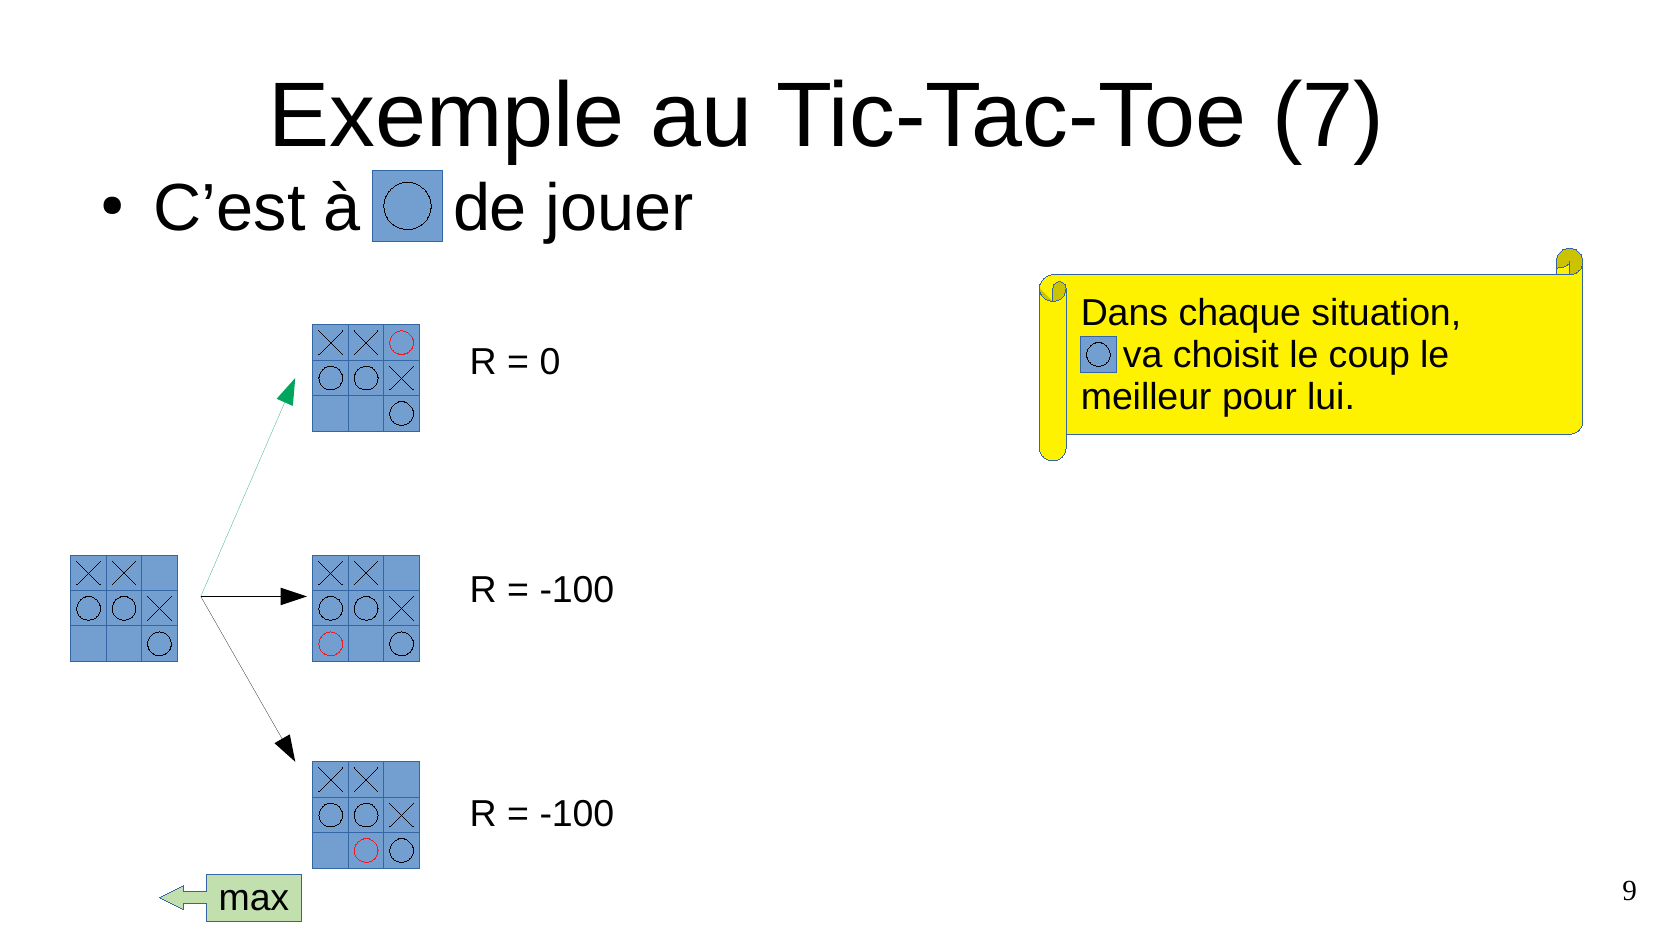

# Exemple au Tic-Tac-Toe (7)
C’est à de jouer
Dans chaque situation,
 va choisit le coup le meilleur pour lui.
R = 0
R = -100
R = -100
9
max